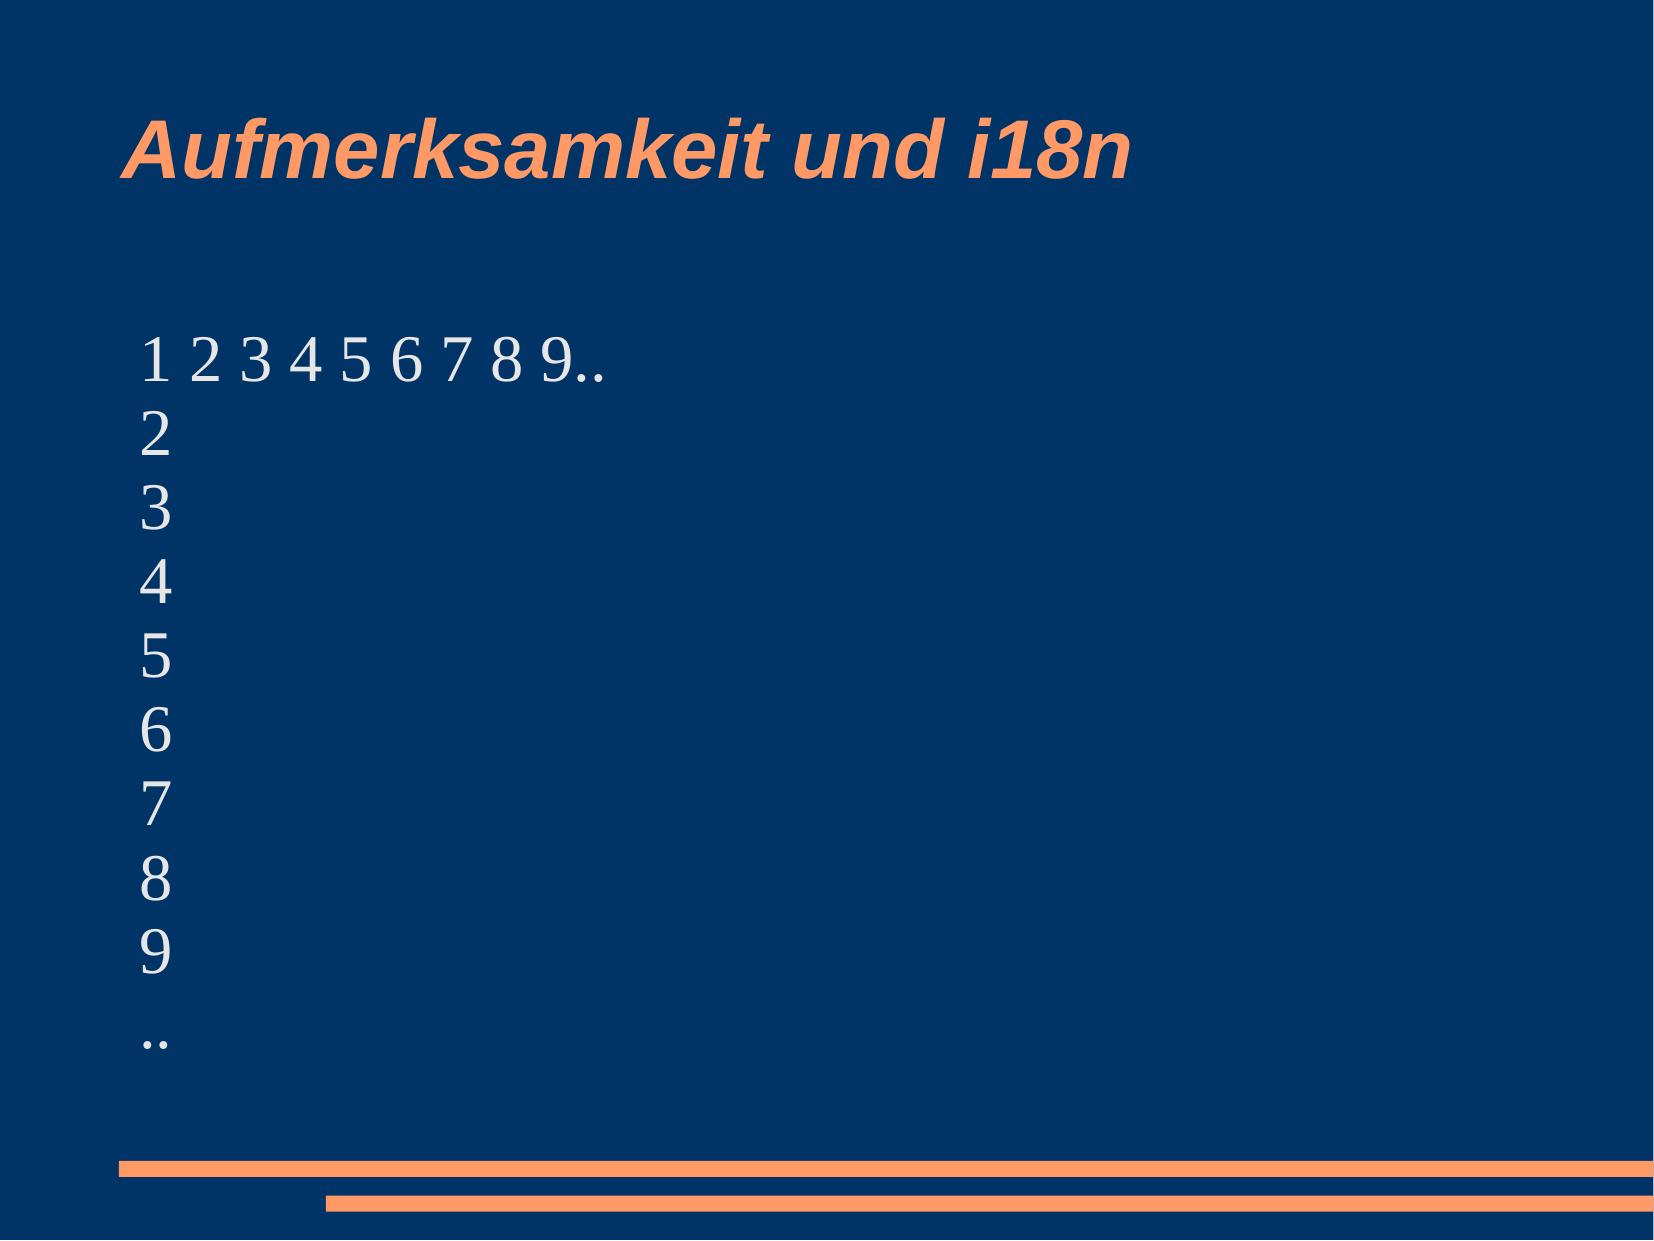

# Aufmerksamkeit und i18n
1 2 3 4 5 6 7 8 9..
2
3
4
5
6
7
8
9
..